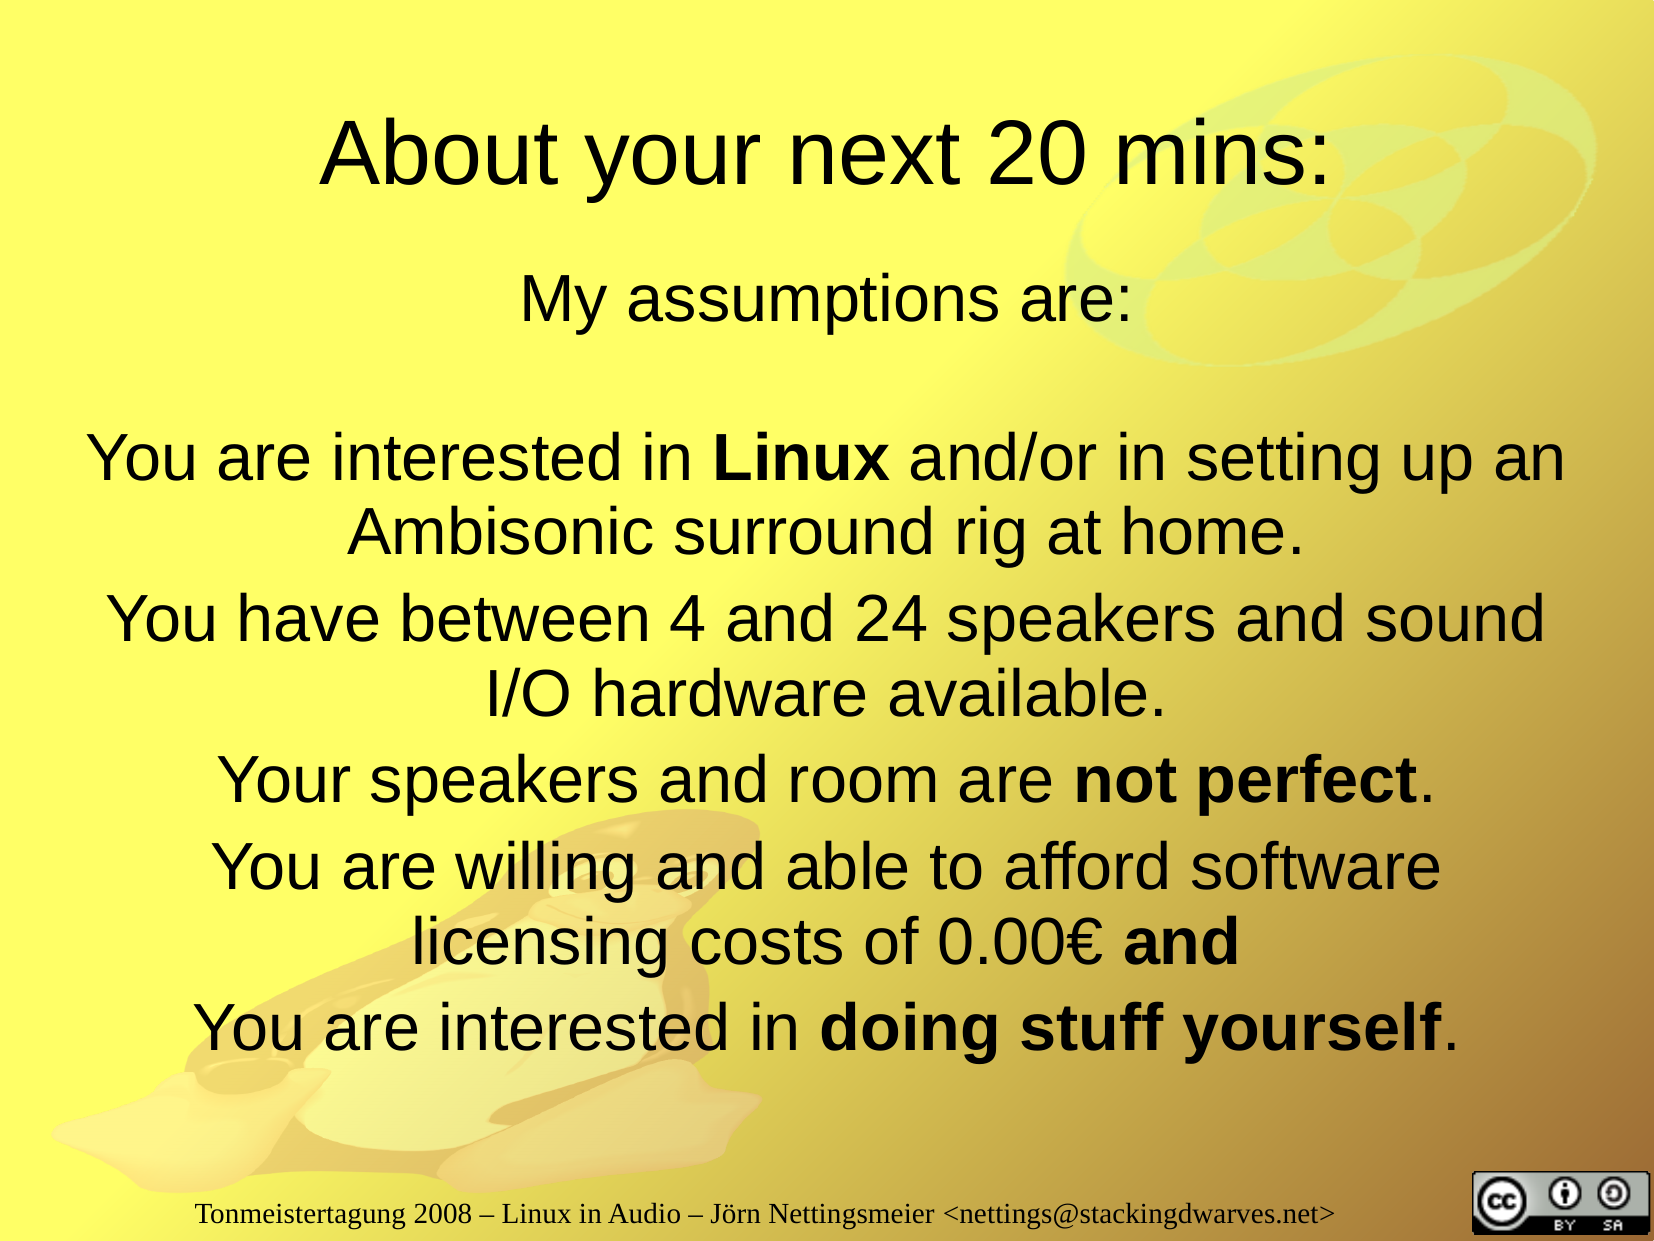

# About your next 20 mins:
My assumptions are:
You are interested in Linux and/or in setting up an Ambisonic surround rig at home.
You have between 4 and 24 speakers and sound I/O hardware available.
Your speakers and room are not perfect.
You are willing and able to afford software licensing costs of 0.00€ and
You are interested in doing stuff yourself.